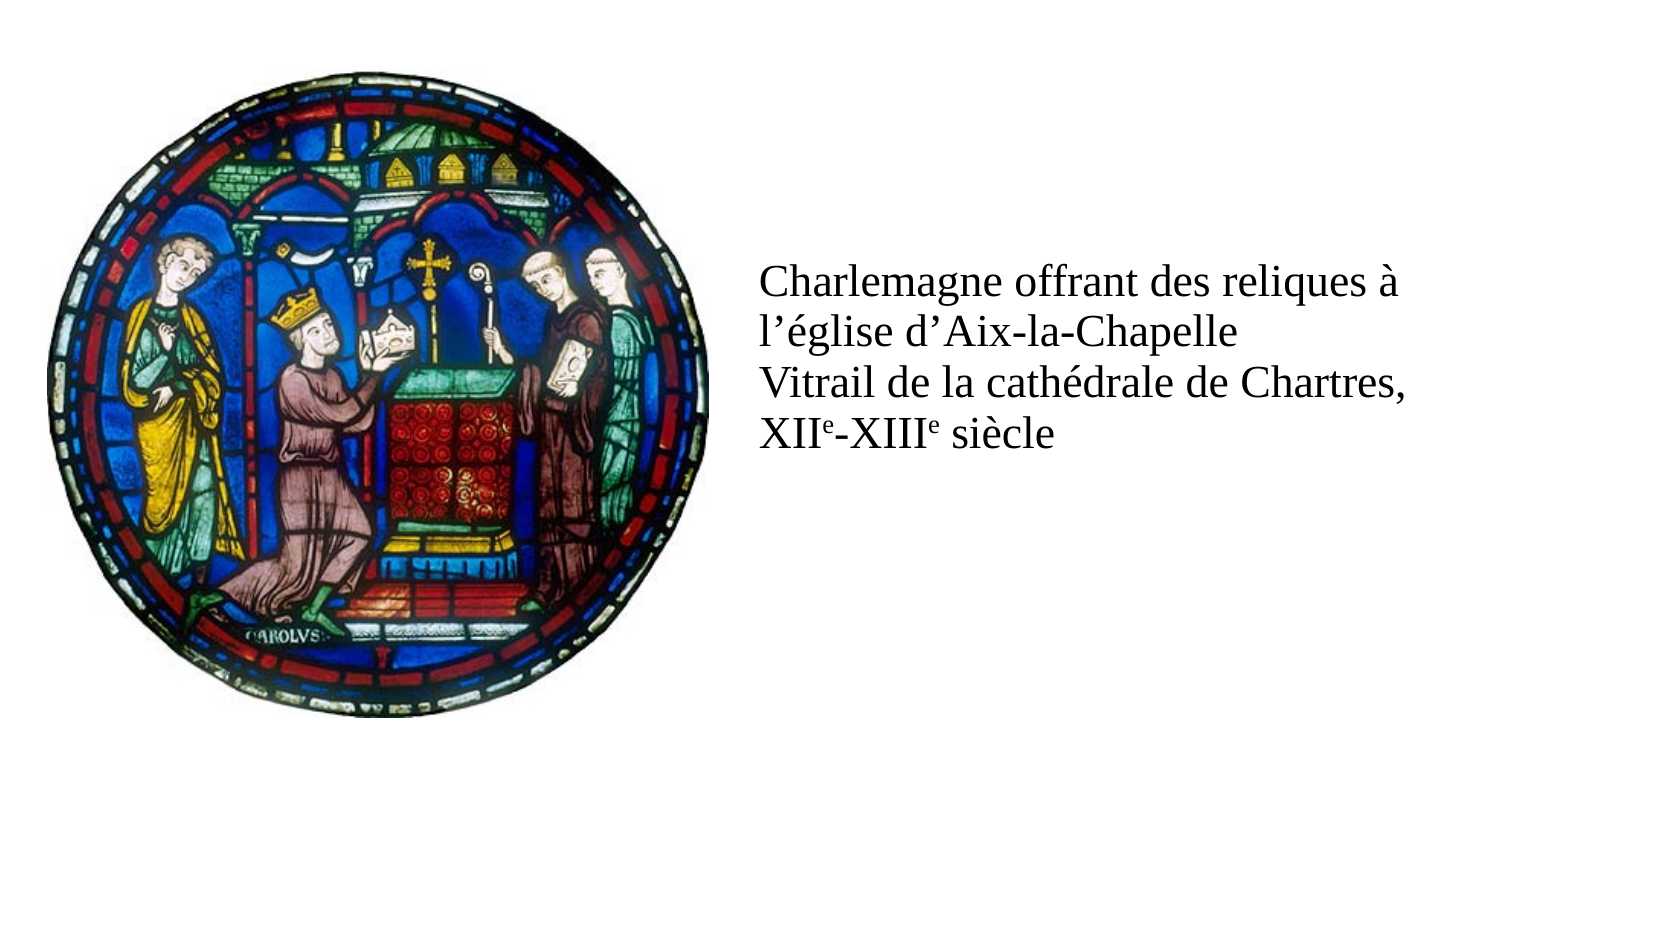

Charlemagne offrant des reliques à l’église d’Aix-la-Chapelle
Vitrail de la cathédrale de Chartres, XIIe-XIIIe siècle